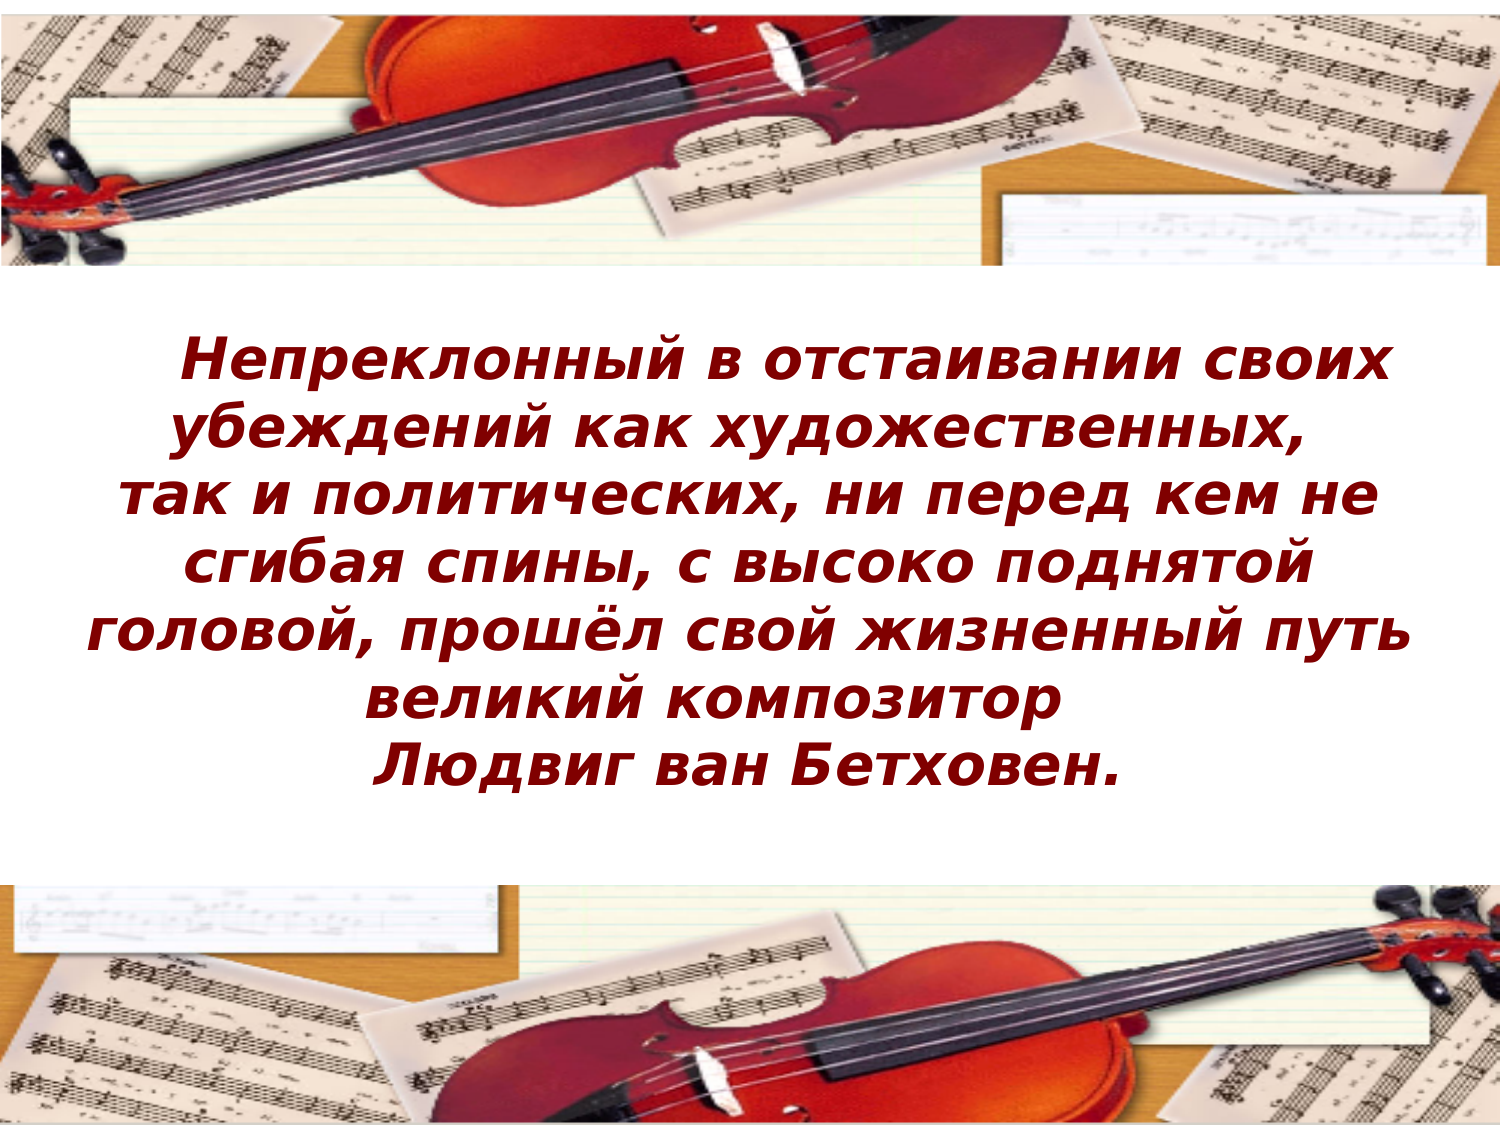

# Непреклонный в отстаивании своих убеждений как художественных, так и политических, ни перед кем не сгибая спины, с высоко поднятой головой, прошёл свой жизненный путь великий композитор Людвиг ван Бетховен.